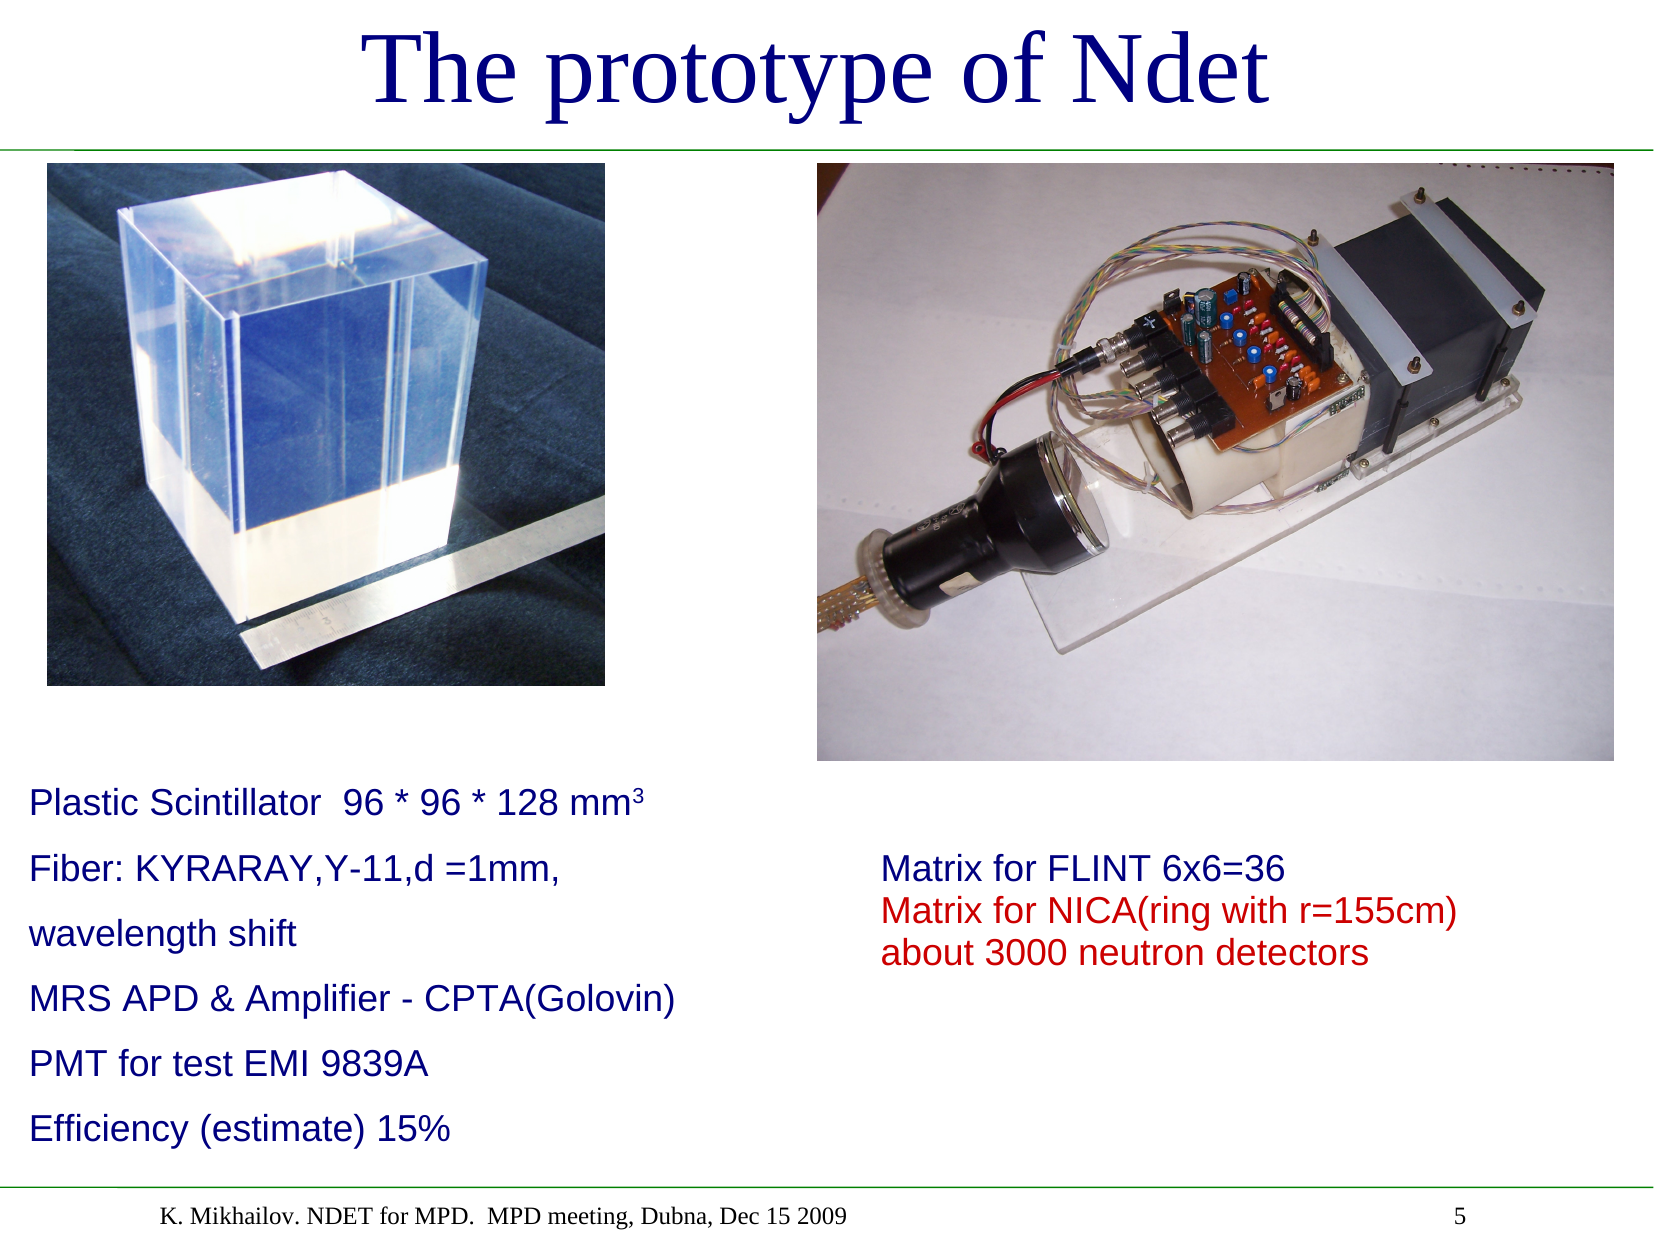

# The prototype of Ndet
Plastic Scintillator 96 * 96 * 128 mm3
Fiber: KYRARAY,Y-11,d =1mm,
wavelength shift
MRS APD & Amplifier - CPTA(Golovin)
PMT for test EMI 9839A
Efficiency (estimate) 15%
Matrix for FLINT 6x6=36
Matrix for NICA(ring with r=155cm) about 3000 neutron detectors
K. Mikhailov. NDET for MPD. MPD meeting, Dubna, Dec 15 2009